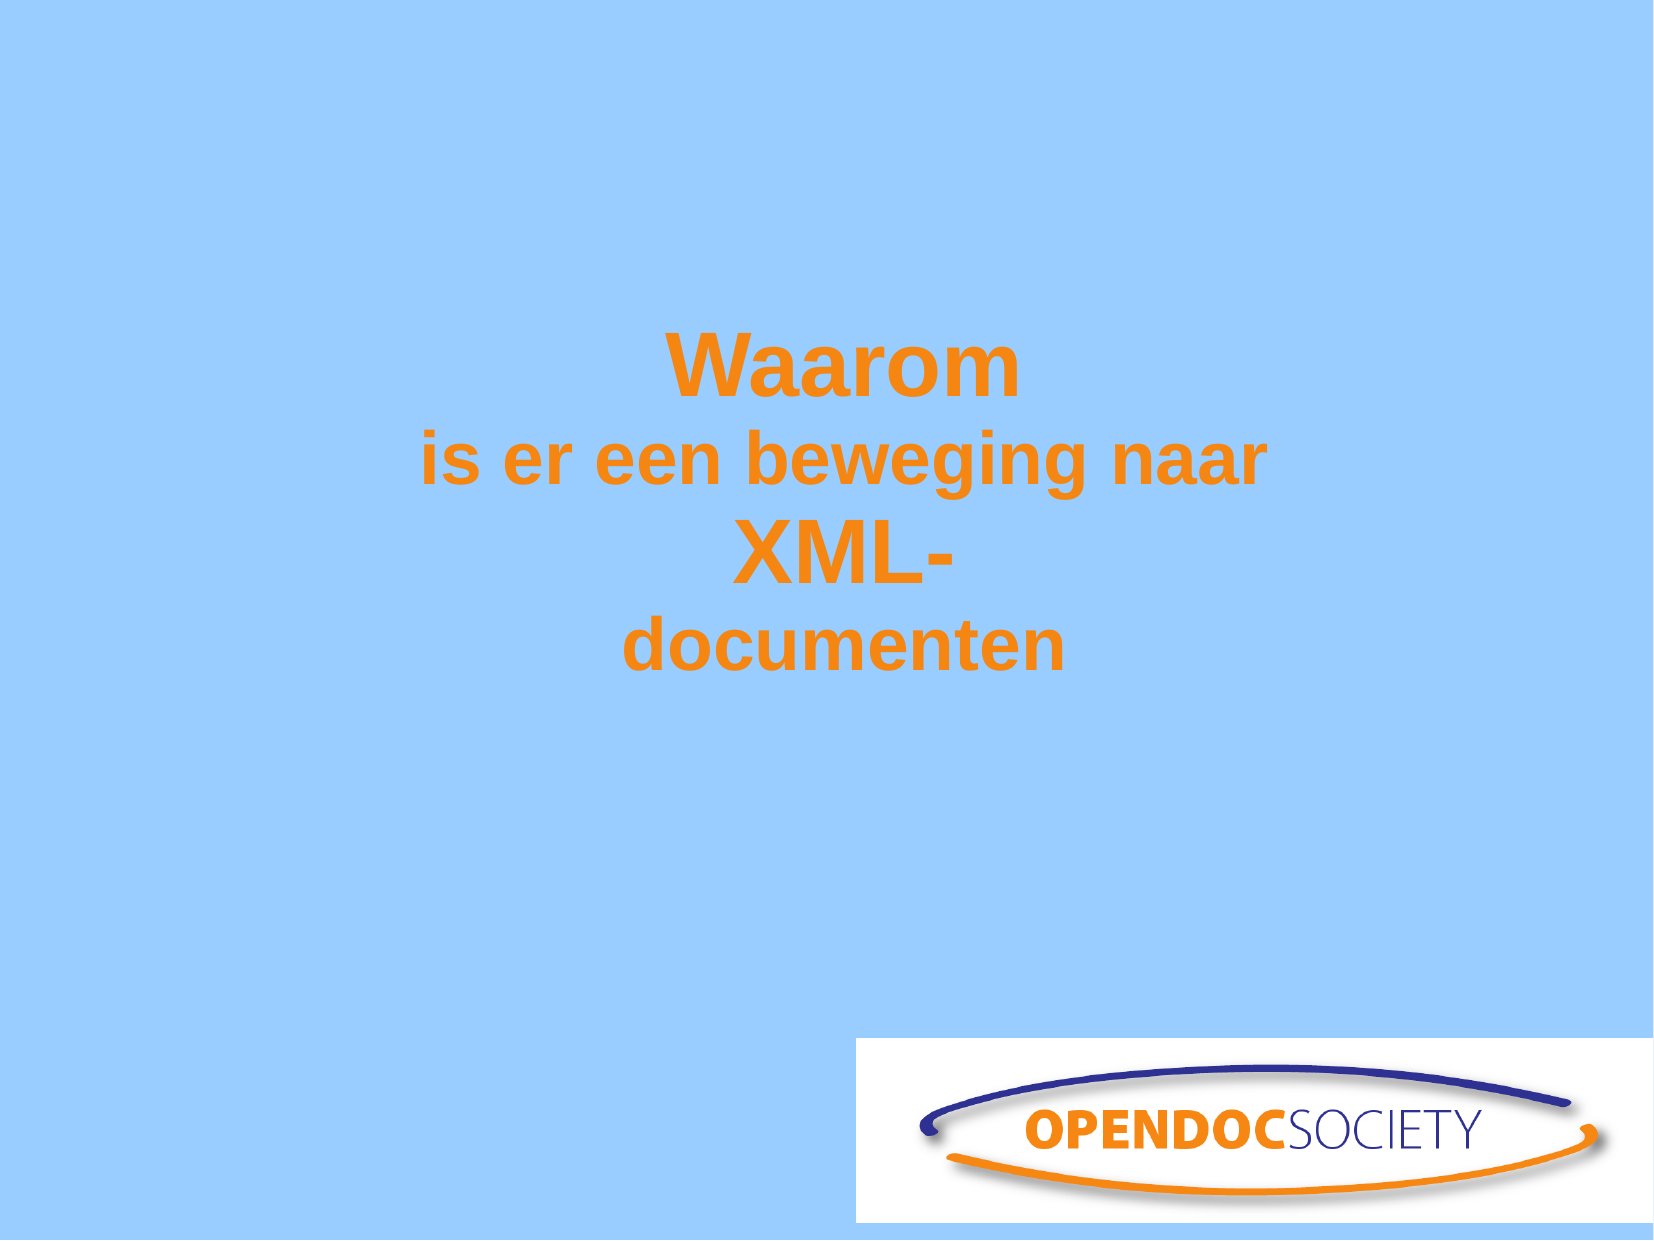

# Waarom is er een beweging naar XML- documenten